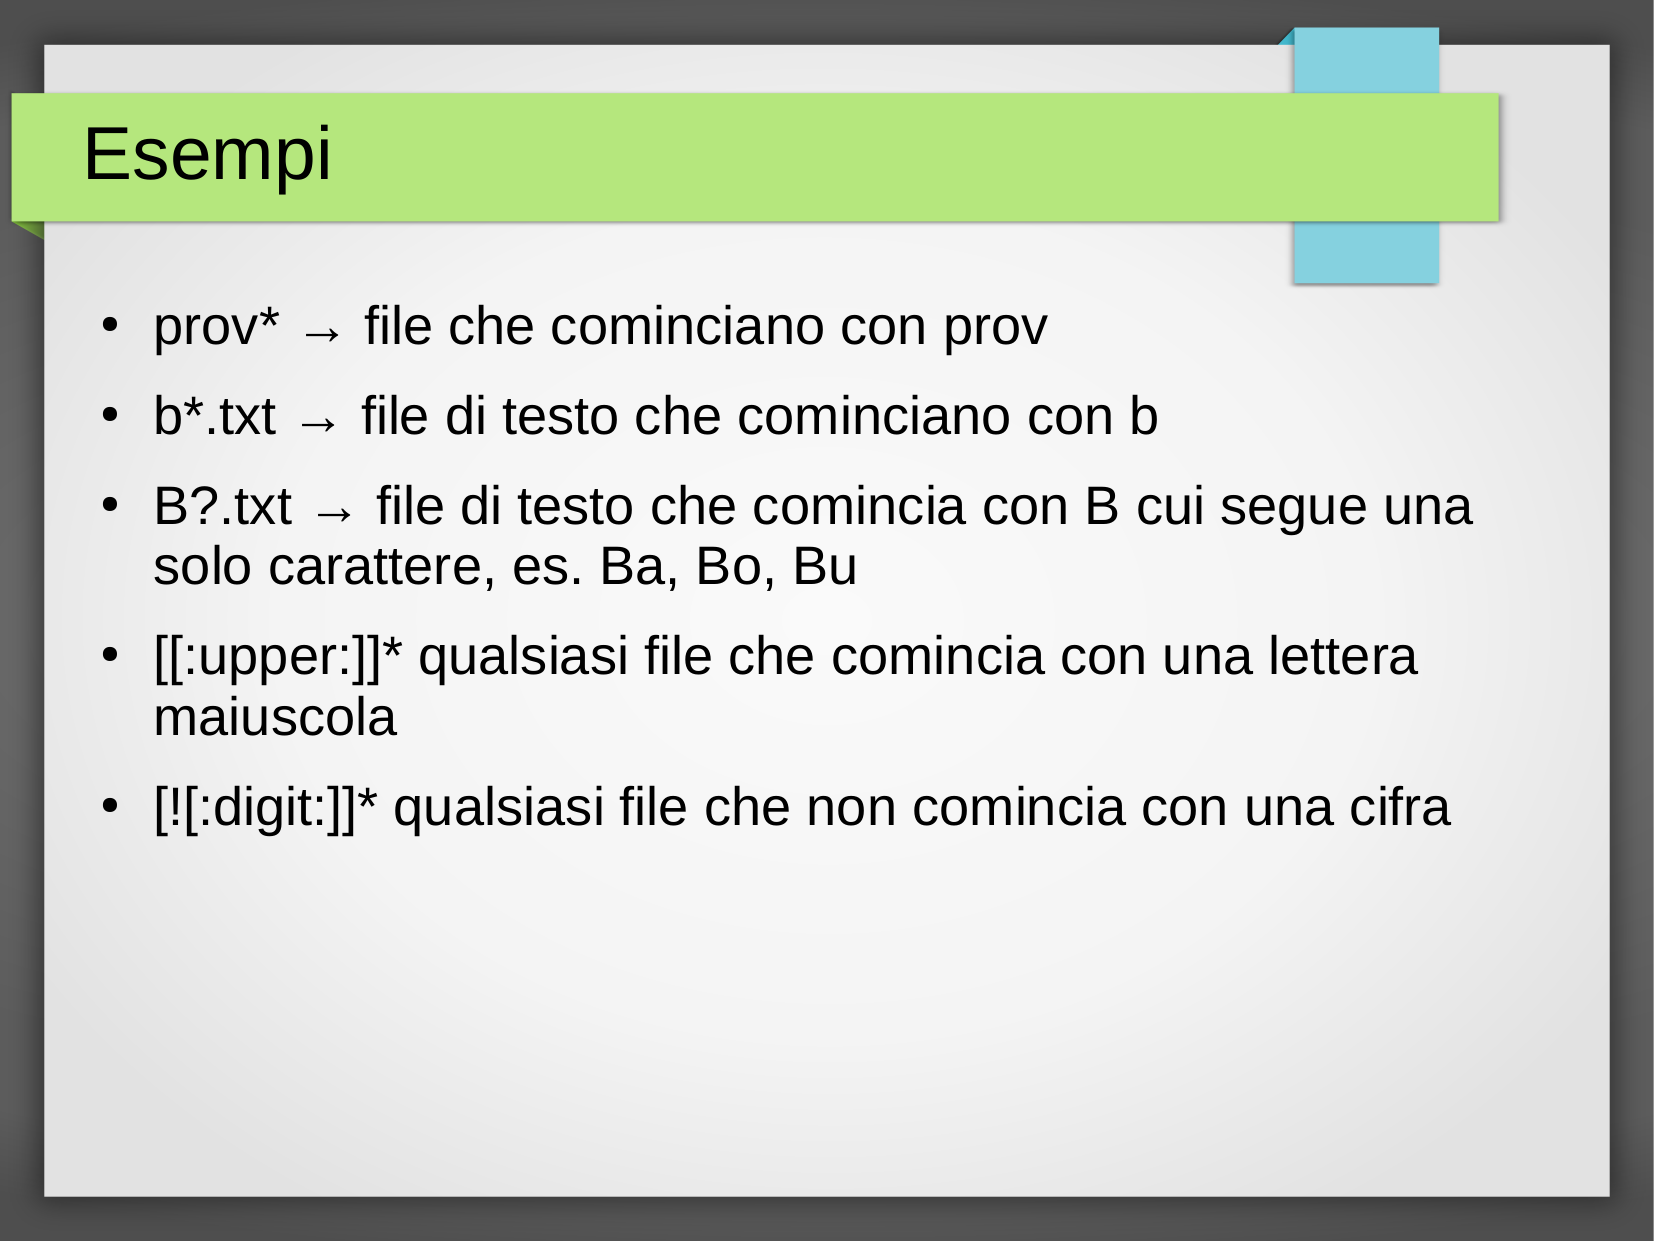

# Esempi
prov* → file che cominciano con prov
b*.txt → file di testo che cominciano con b
B?.txt → file di testo che comincia con B cui segue una solo carattere, es. Ba, Bo, Bu
[[:upper:]]* qualsiasi file che comincia con una lettera maiuscola
[![:digit:]]* qualsiasi file che non comincia con una cifra